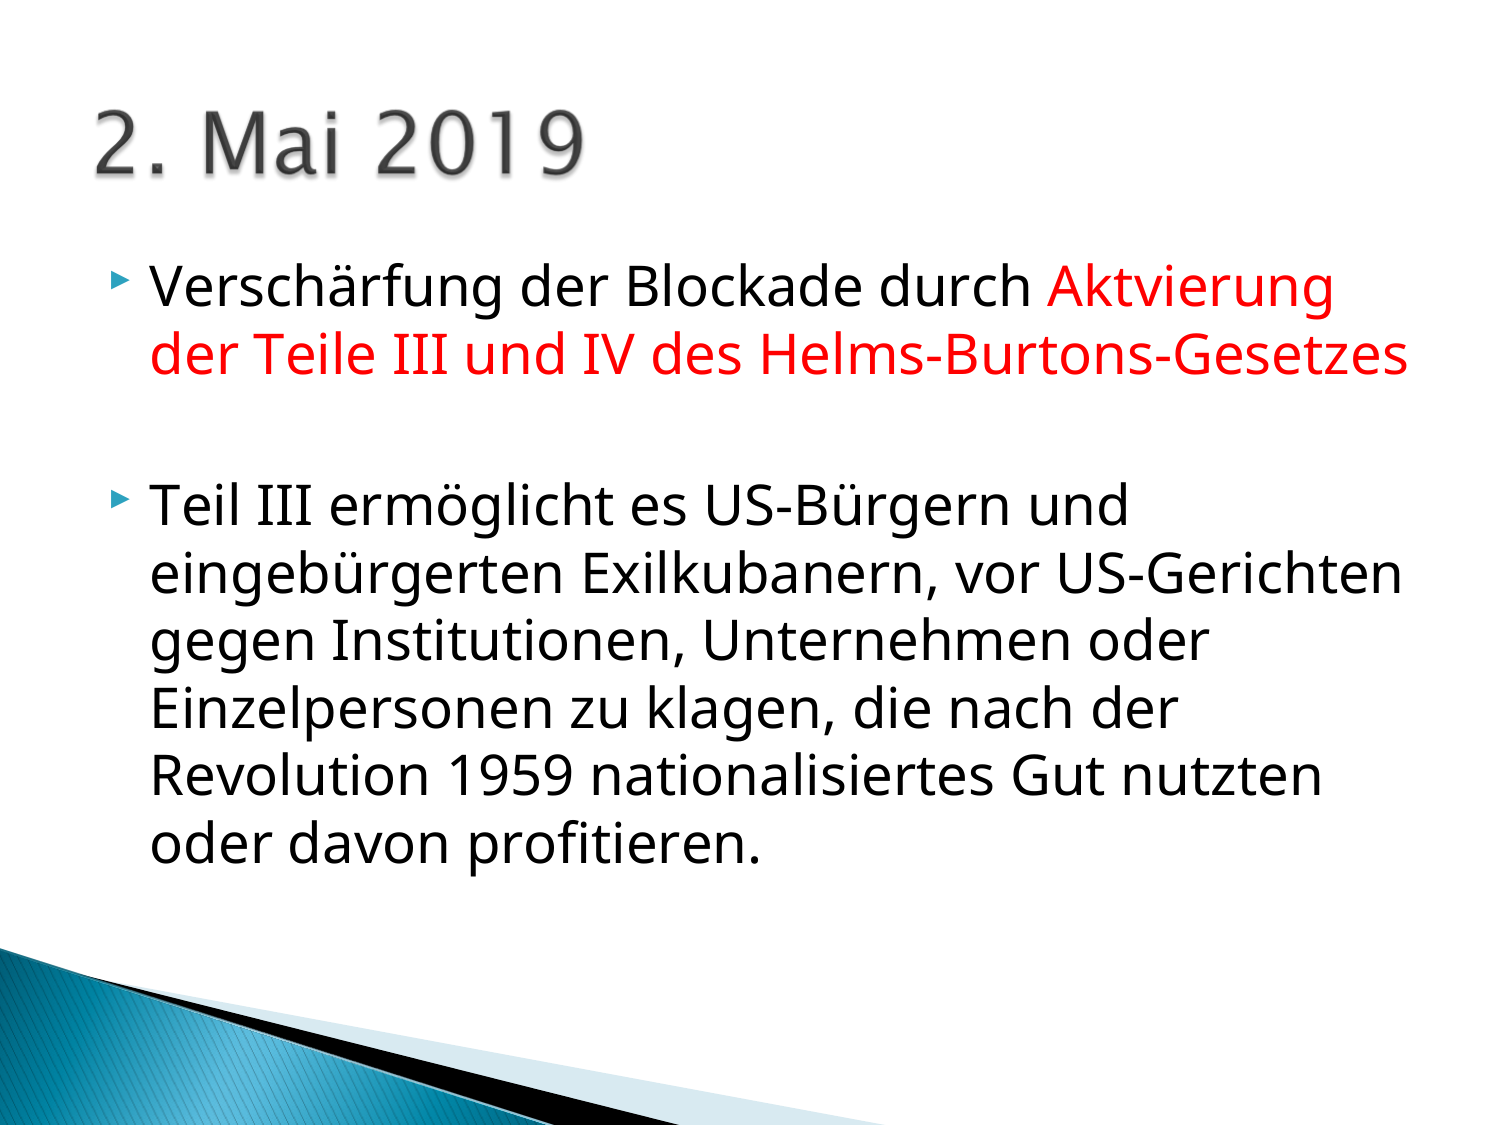

# Verschärfung der Blockade durch Aktvierung der Teile III und IV des Helms-Burtons-Gesetzes
Teil III ermöglicht es US-Bürgern und eingebürgerten Exilkubanern, vor US-Gerichten gegen Institutionen, Unternehmen oder Einzelpersonen zu klagen, die nach der Revolution 1959 nationalisiertes Gut nutzten oder davon profitieren.